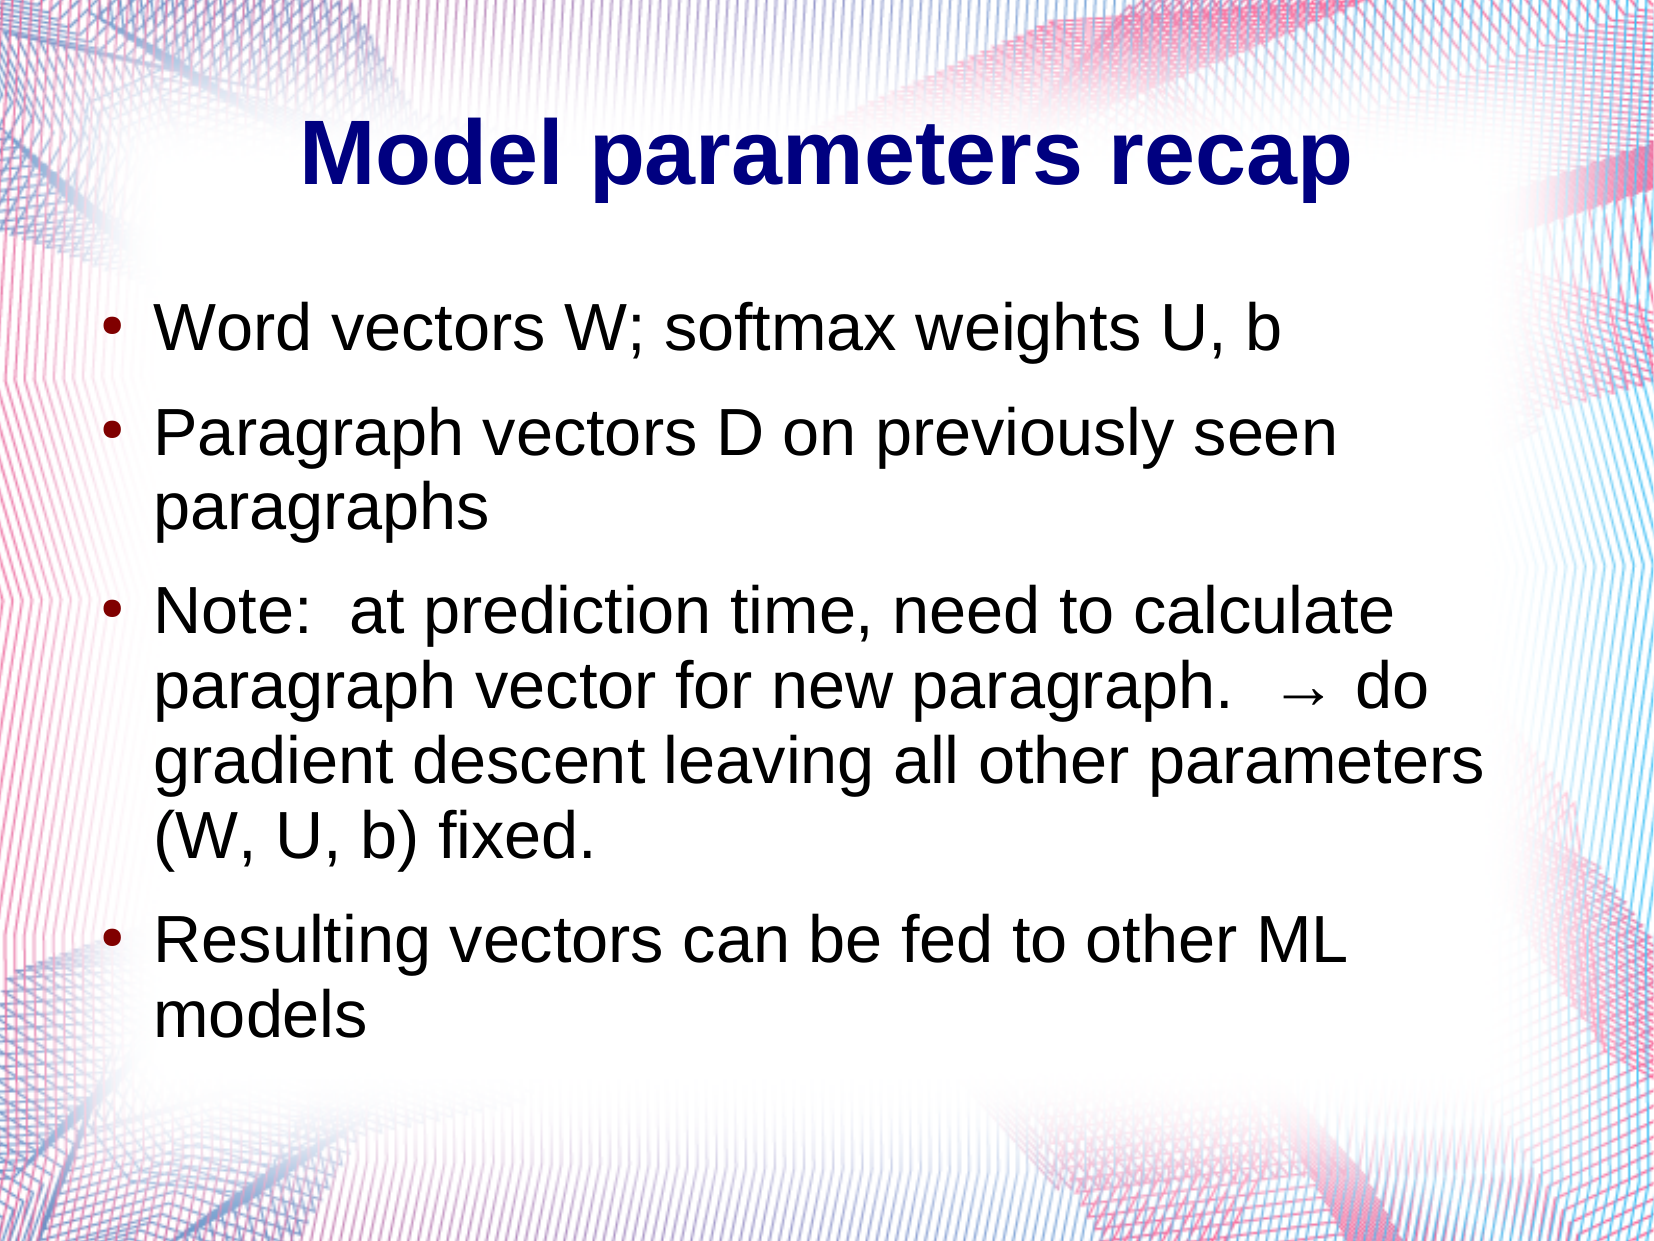

# Model parameters recap
Word vectors W; softmax weights U, b
Paragraph vectors D on previously seen paragraphs
Note: at prediction time, need to calculate paragraph vector for new paragraph. → do gradient descent leaving all other parameters (W, U, b) fixed.
Resulting vectors can be fed to other ML models